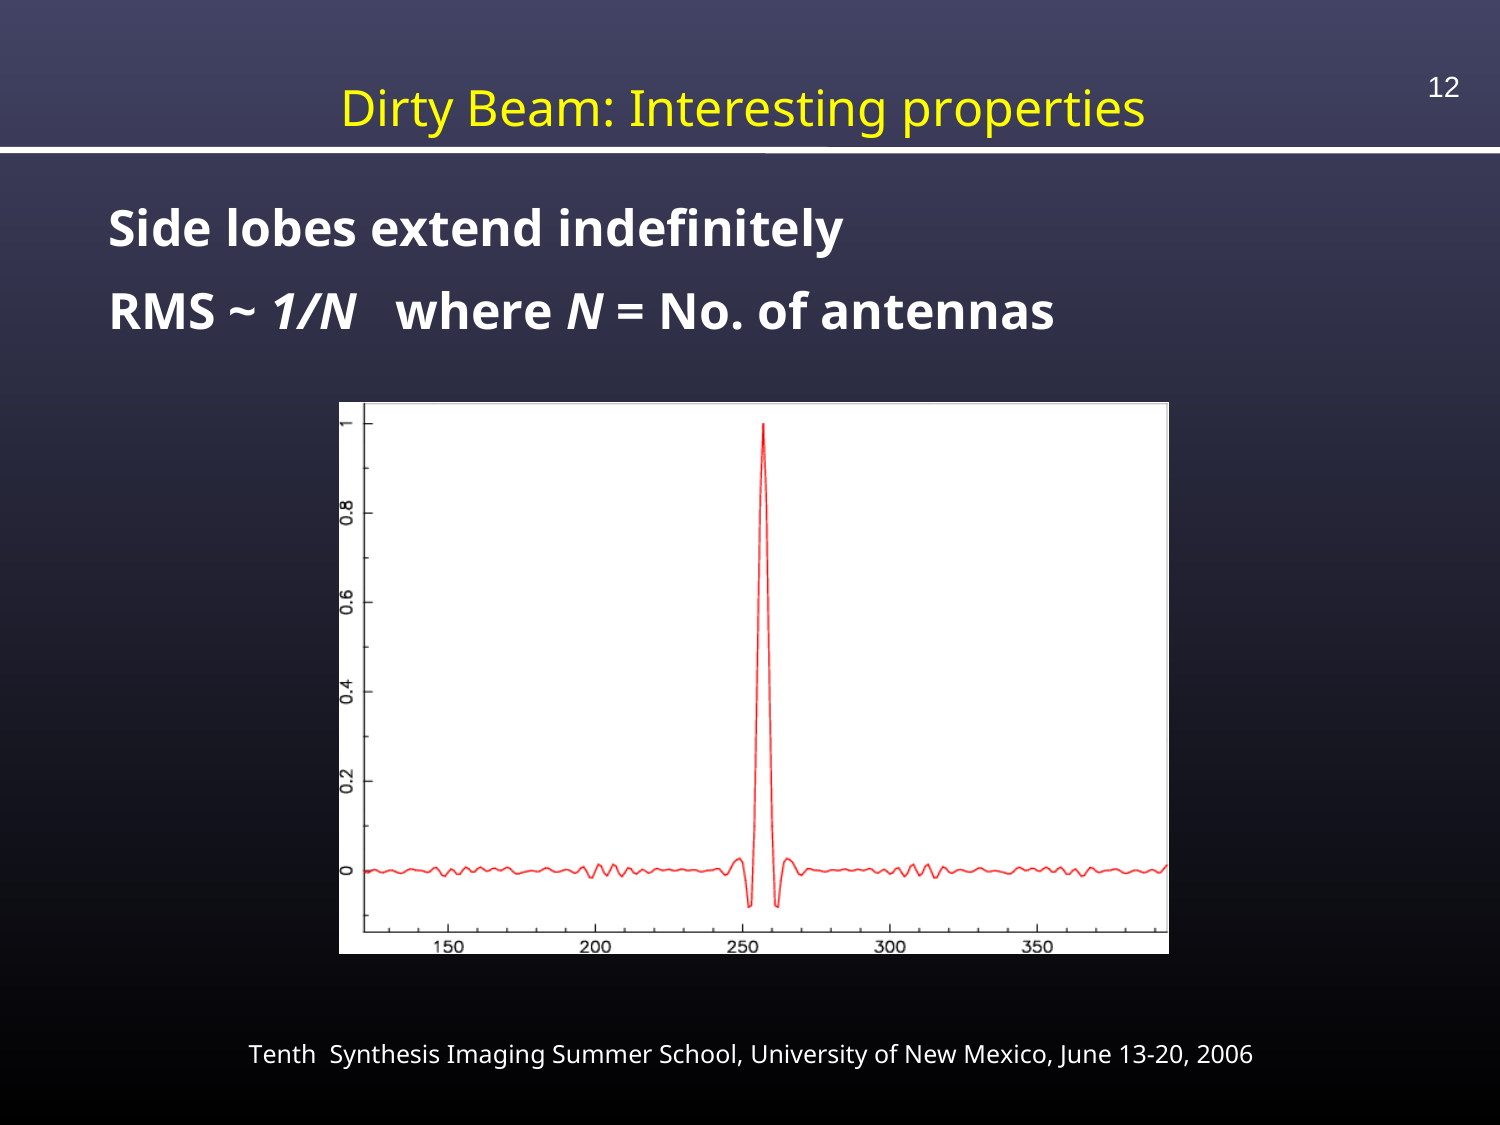

# Dirty Beam: Interesting properties
Side lobes extend indefinitely
RMS ~ 1/N where N = No. of antennas